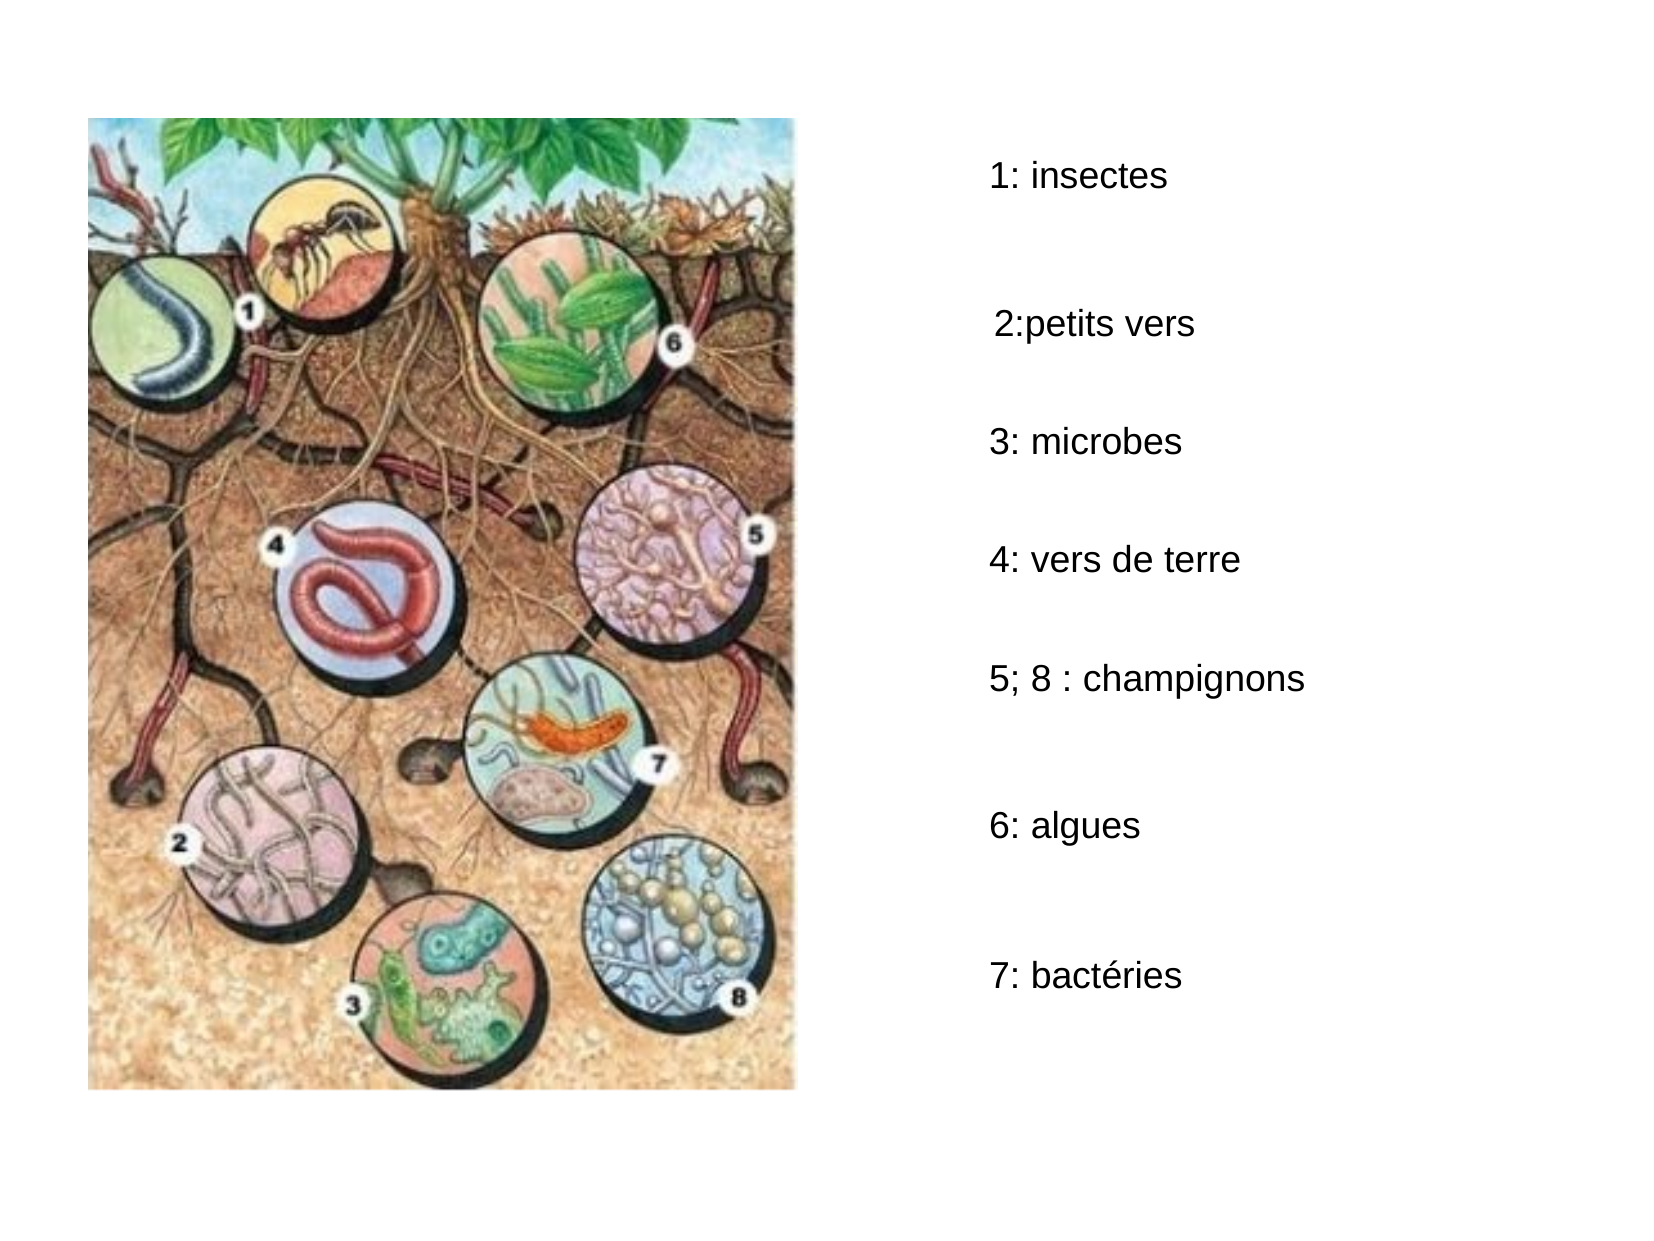

1: insectes
2:petits vers
3: microbes
4: vers de terre
5; 8 : champignons
6: algues
7: bactéries